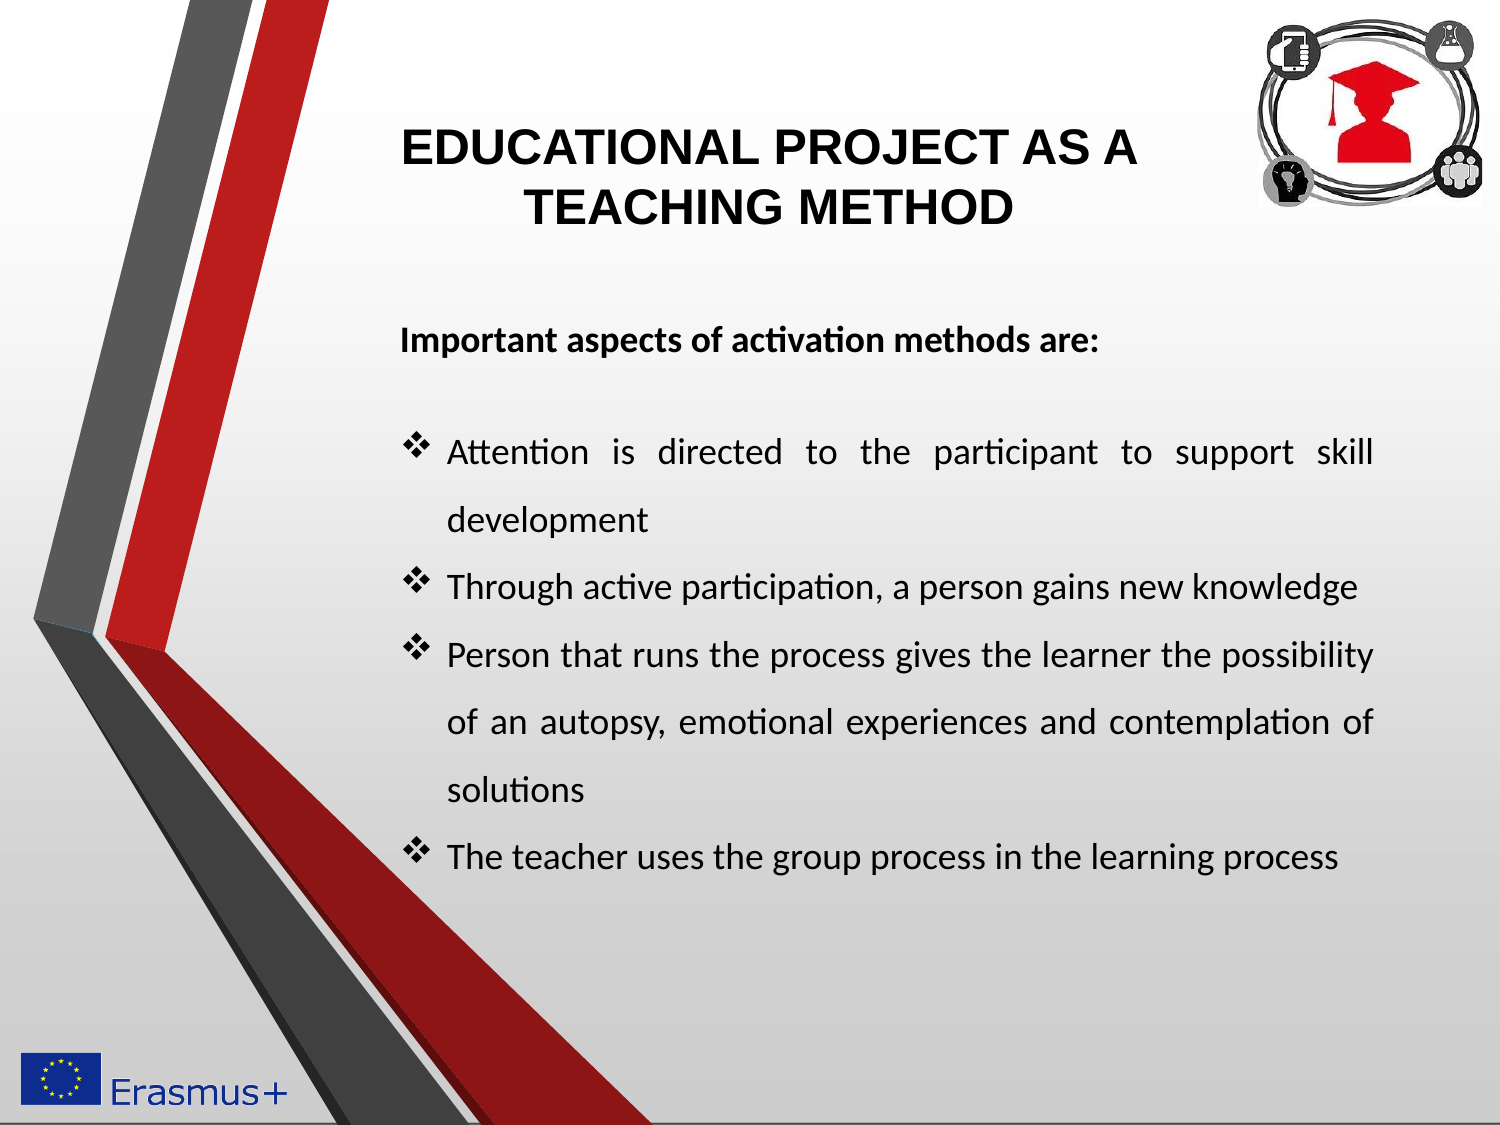

# EDUCATIONAL PROJECT AS A TEACHING METHOD
Important aspects of activation methods are:
Attention is directed to the participant to support skill development
Through active participation, a person gains new knowledge
Person that runs the process gives the learner the possibility of an autopsy, emotional experiences and contemplation of solutions
The teacher uses the group process in the learning process